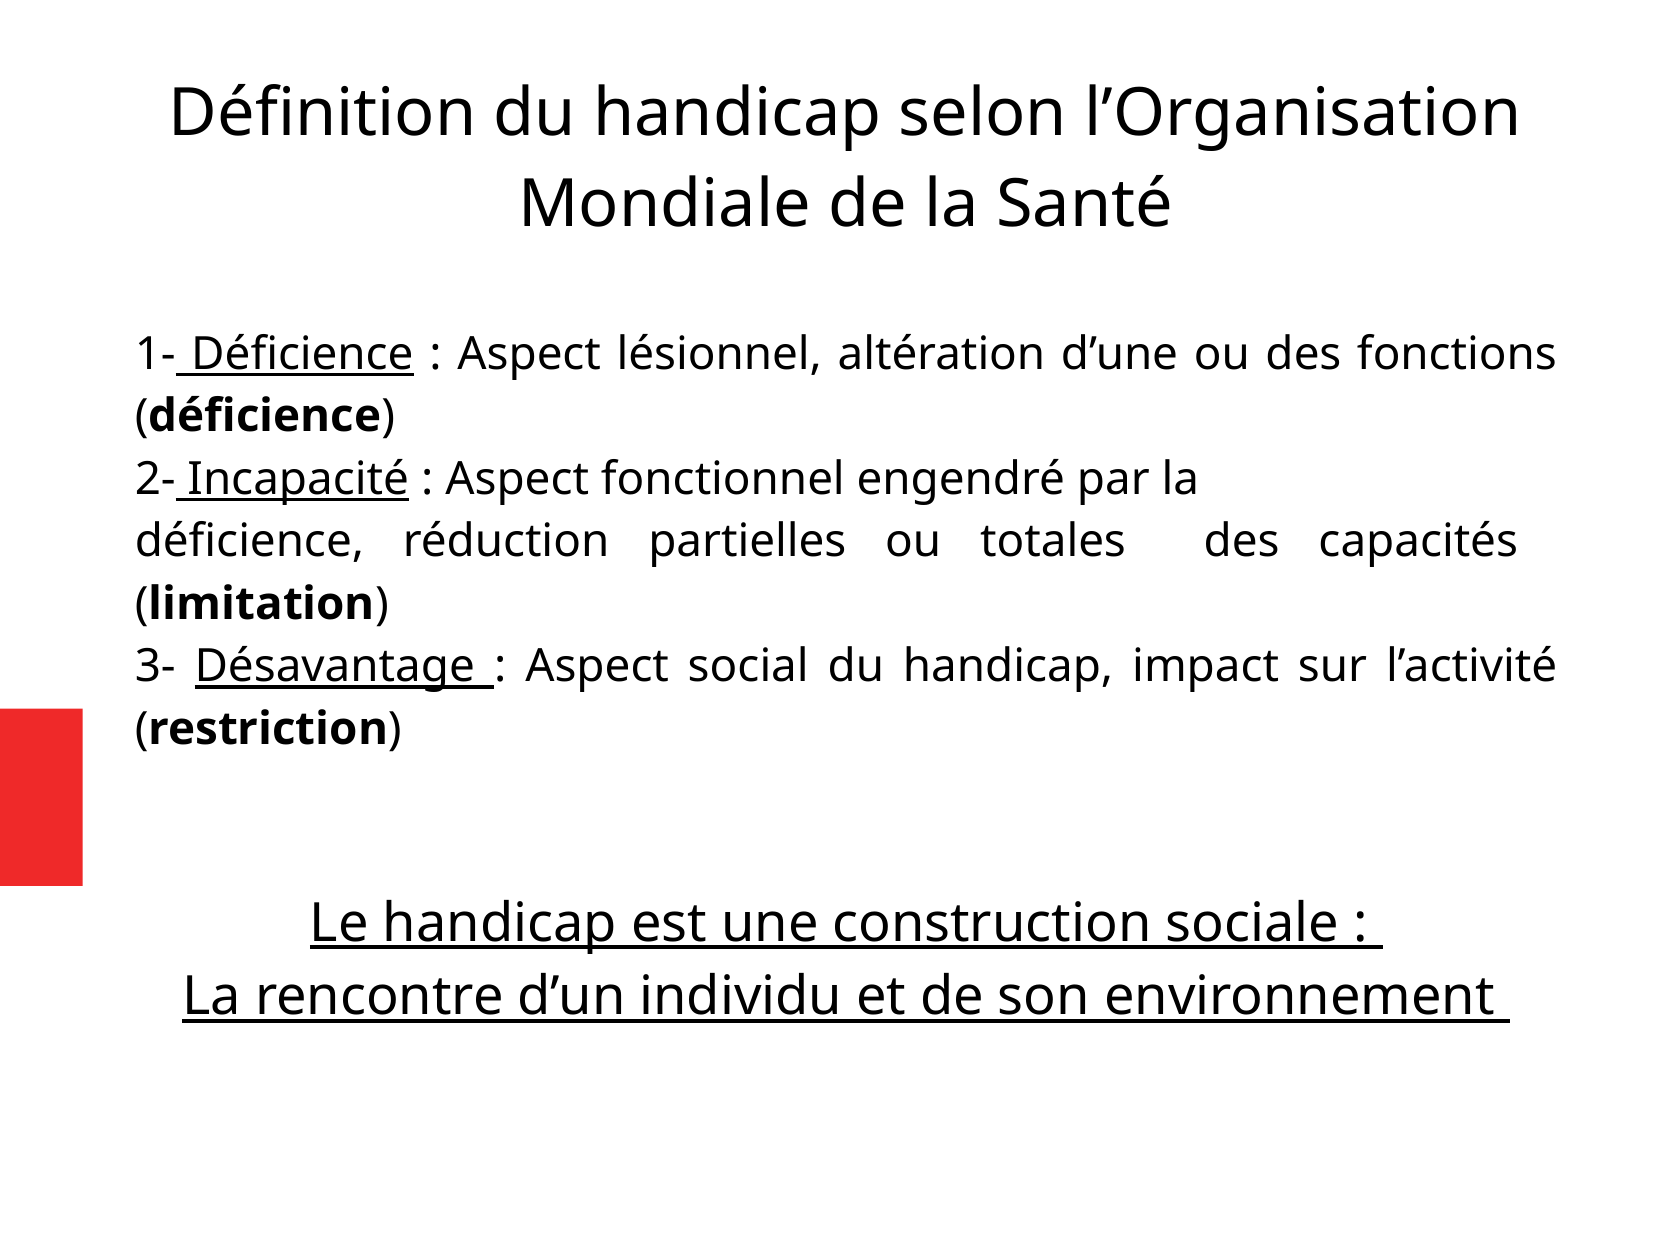

Définition du handicap selon l’Organisation
Mondiale de la Santé
1- Déficience : Aspect lésionnel, altération d’une ou des fonctions (déficience)
2- Incapacité : Aspect fonctionnel engendré par la
déficience, réduction partielles ou totales des capacités (limitation)
3- Désavantage : Aspect social du handicap, impact sur l’activité (restriction)
Le handicap est une construction sociale :
La rencontre d’un individu et de son environnement